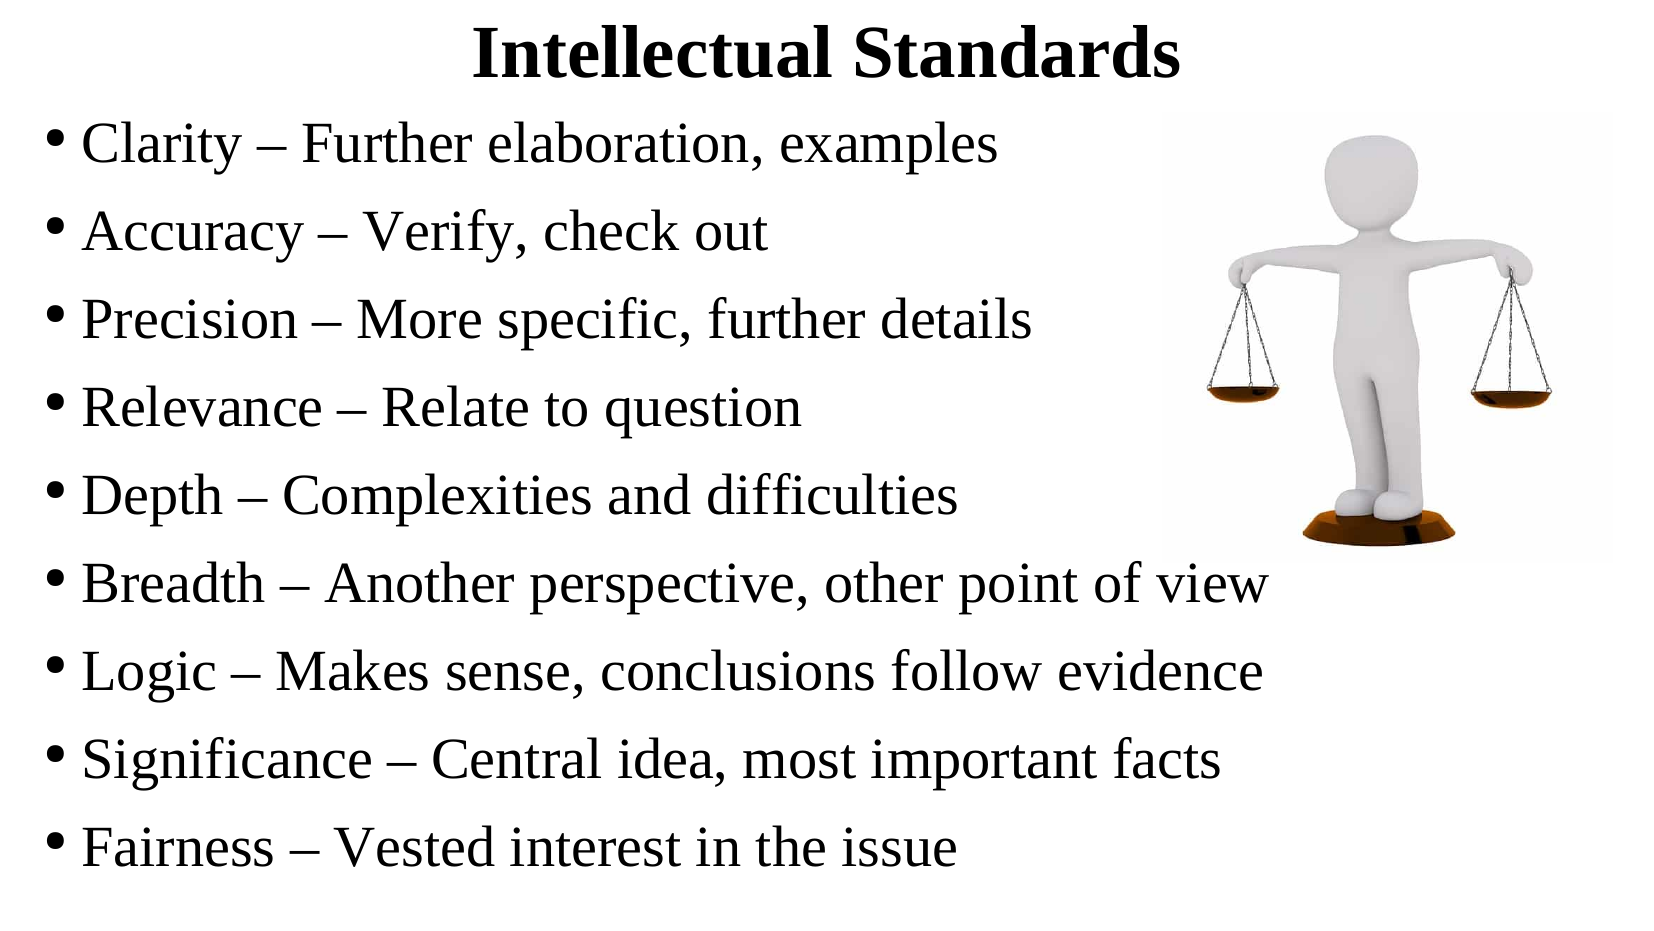

# Intellectual Standards
Clarity – Further elaboration, examples
Accuracy – Verify, check out
Precision – More specific, further details
Relevance – Relate to question
Depth – Complexities and difficulties
Breadth – Another perspective, other point of view
Logic – Makes sense, conclusions follow evidence
Significance – Central idea, most important facts
Fairness – Vested interest in the issue